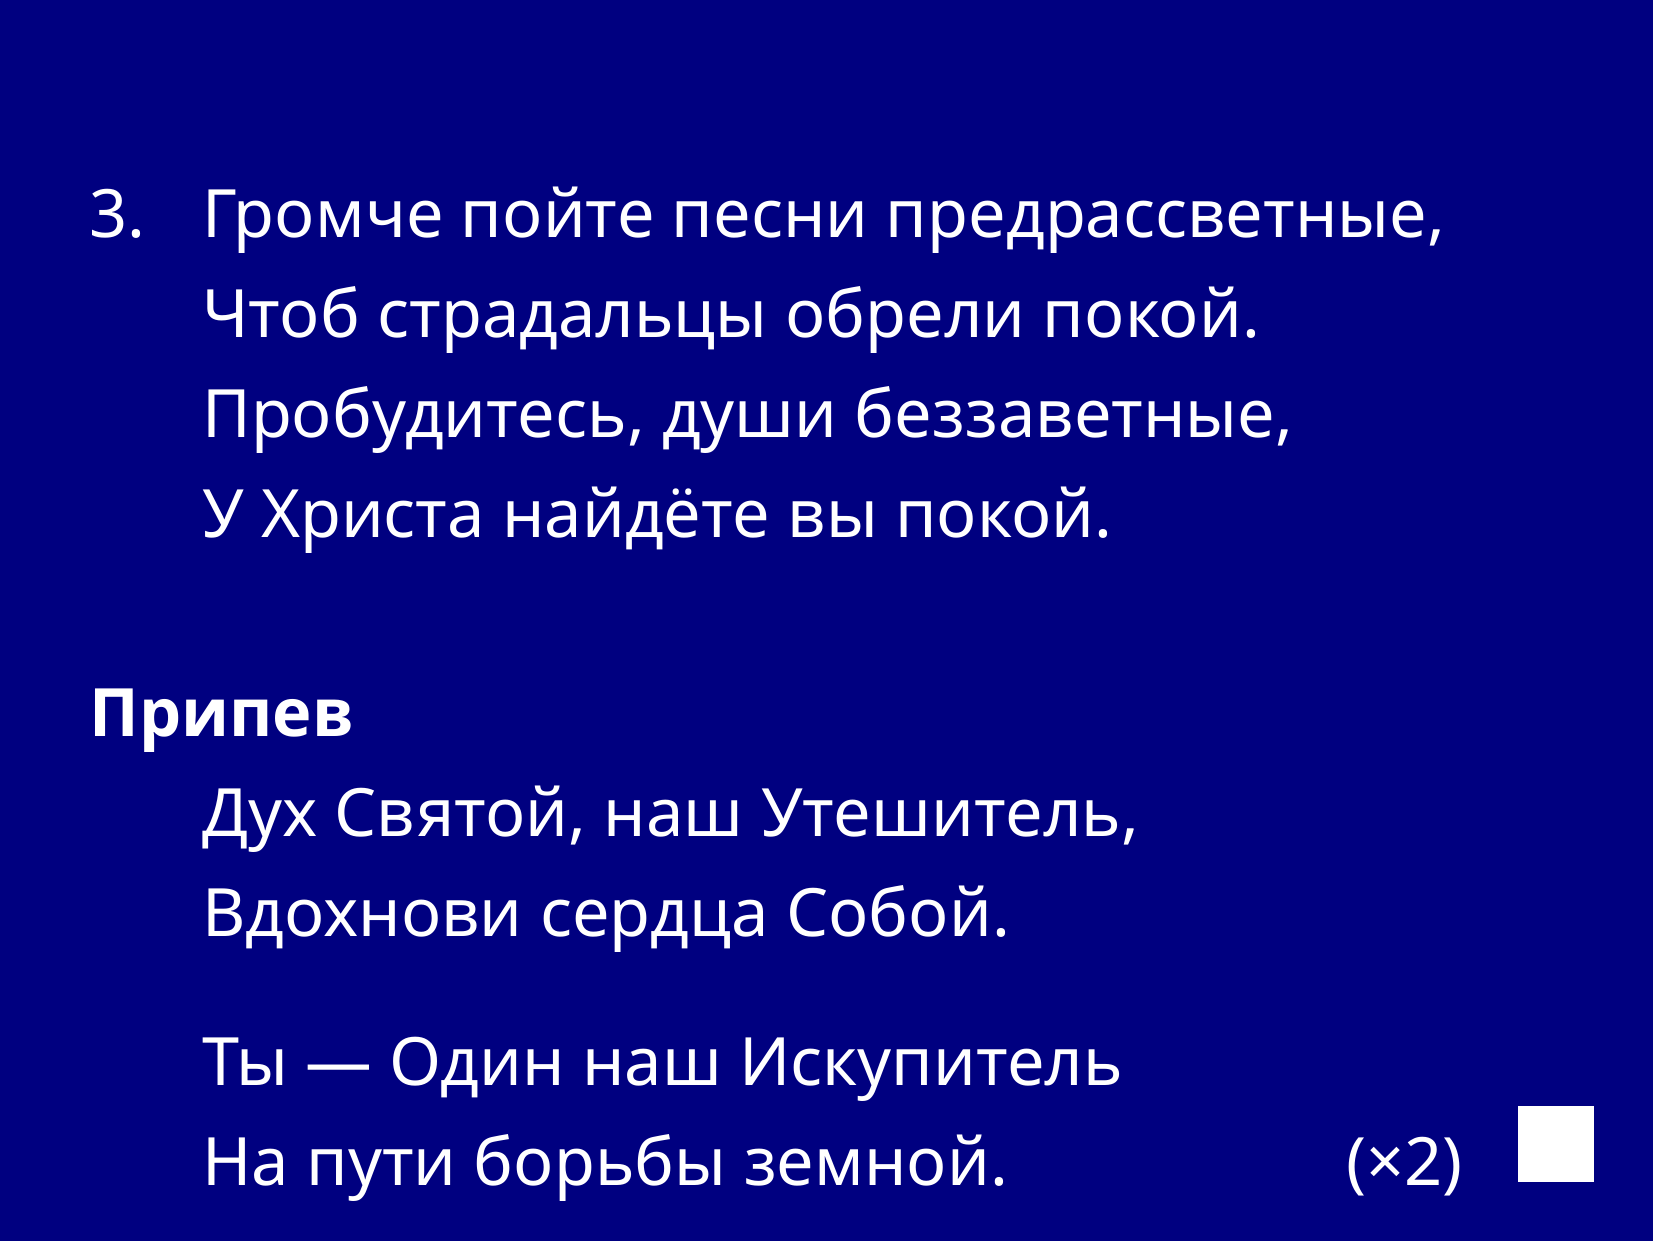

3.	Громче пойте песни предрассветные,
	Чтоб страдальцы обрели покой.
	Пробудитесь, души беззаветные,
	У Христа найдёте вы покой.
Припев
	Дух Святой, наш Утешитель,
	Вдохнови сердца Собой.
	Ты — Один наш Искупитель
	На пути борьбы земной.	(×2)